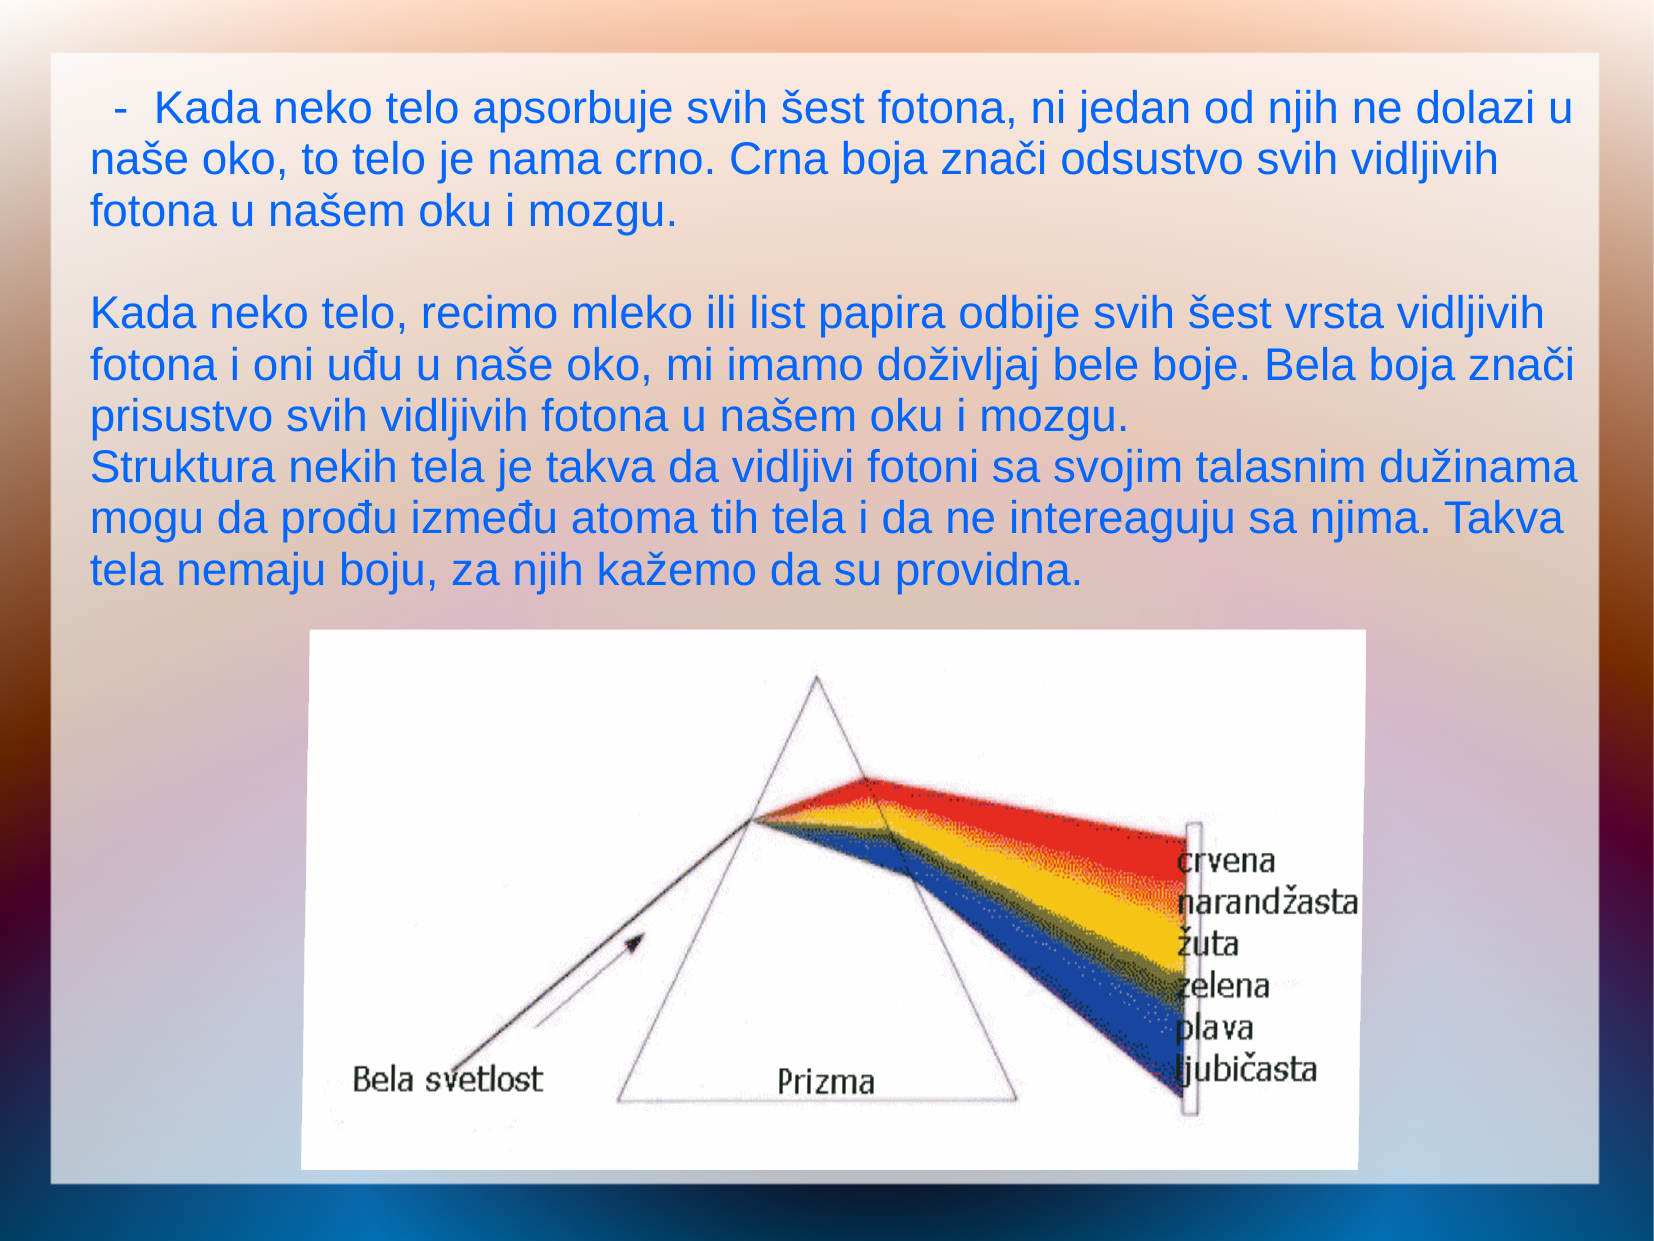

- Kada neko telo apsorbuje svih šest fotona, ni jedan od njih ne dolazi u naše oko, to telo je nama crno. Crna boja znači odsustvo svih vidljivih fotona u našem oku i mozgu.
Kada neko telo, recimo mleko ili list papira odbije svih šest vrsta vidljivih fotona i oni uđu u naše oko, mi imamo doživljaj bele boje. Bela boja znači prisustvo svih vidljivih fotona u našem oku i mozgu.
Struktura nekih tela je takva da vidljivi fotoni sa svojim talasnim dužinama mogu da prođu između atoma tih tela i da ne intereaguju sa njima. Takva tela nemaju boju, za njih kažemo da su providna.